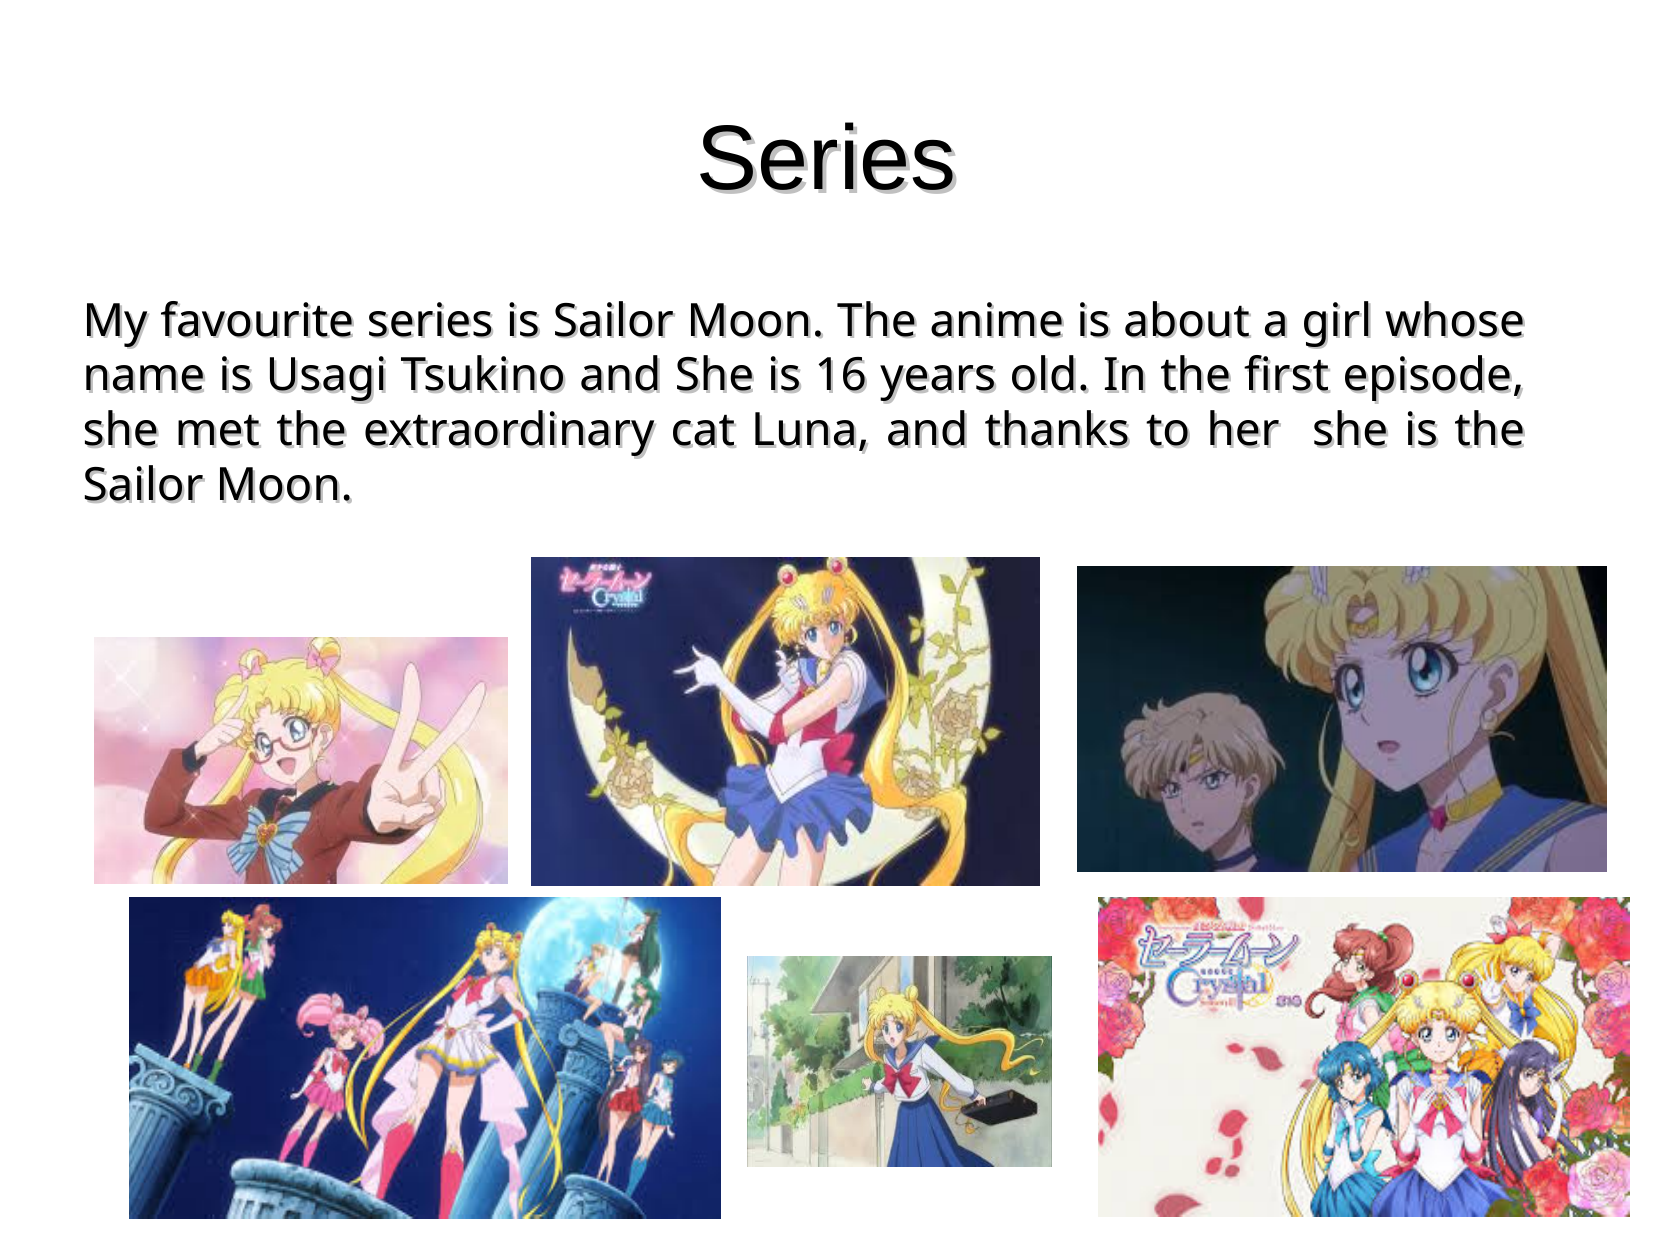

# Series
My favourite series is Sailor Moon. The anime is about a girl whose name is Usagi Tsukino and She is 16 years old. In the first episode, she met the extraordinary cat Luna, and thanks to her she is the Sailor Moon.